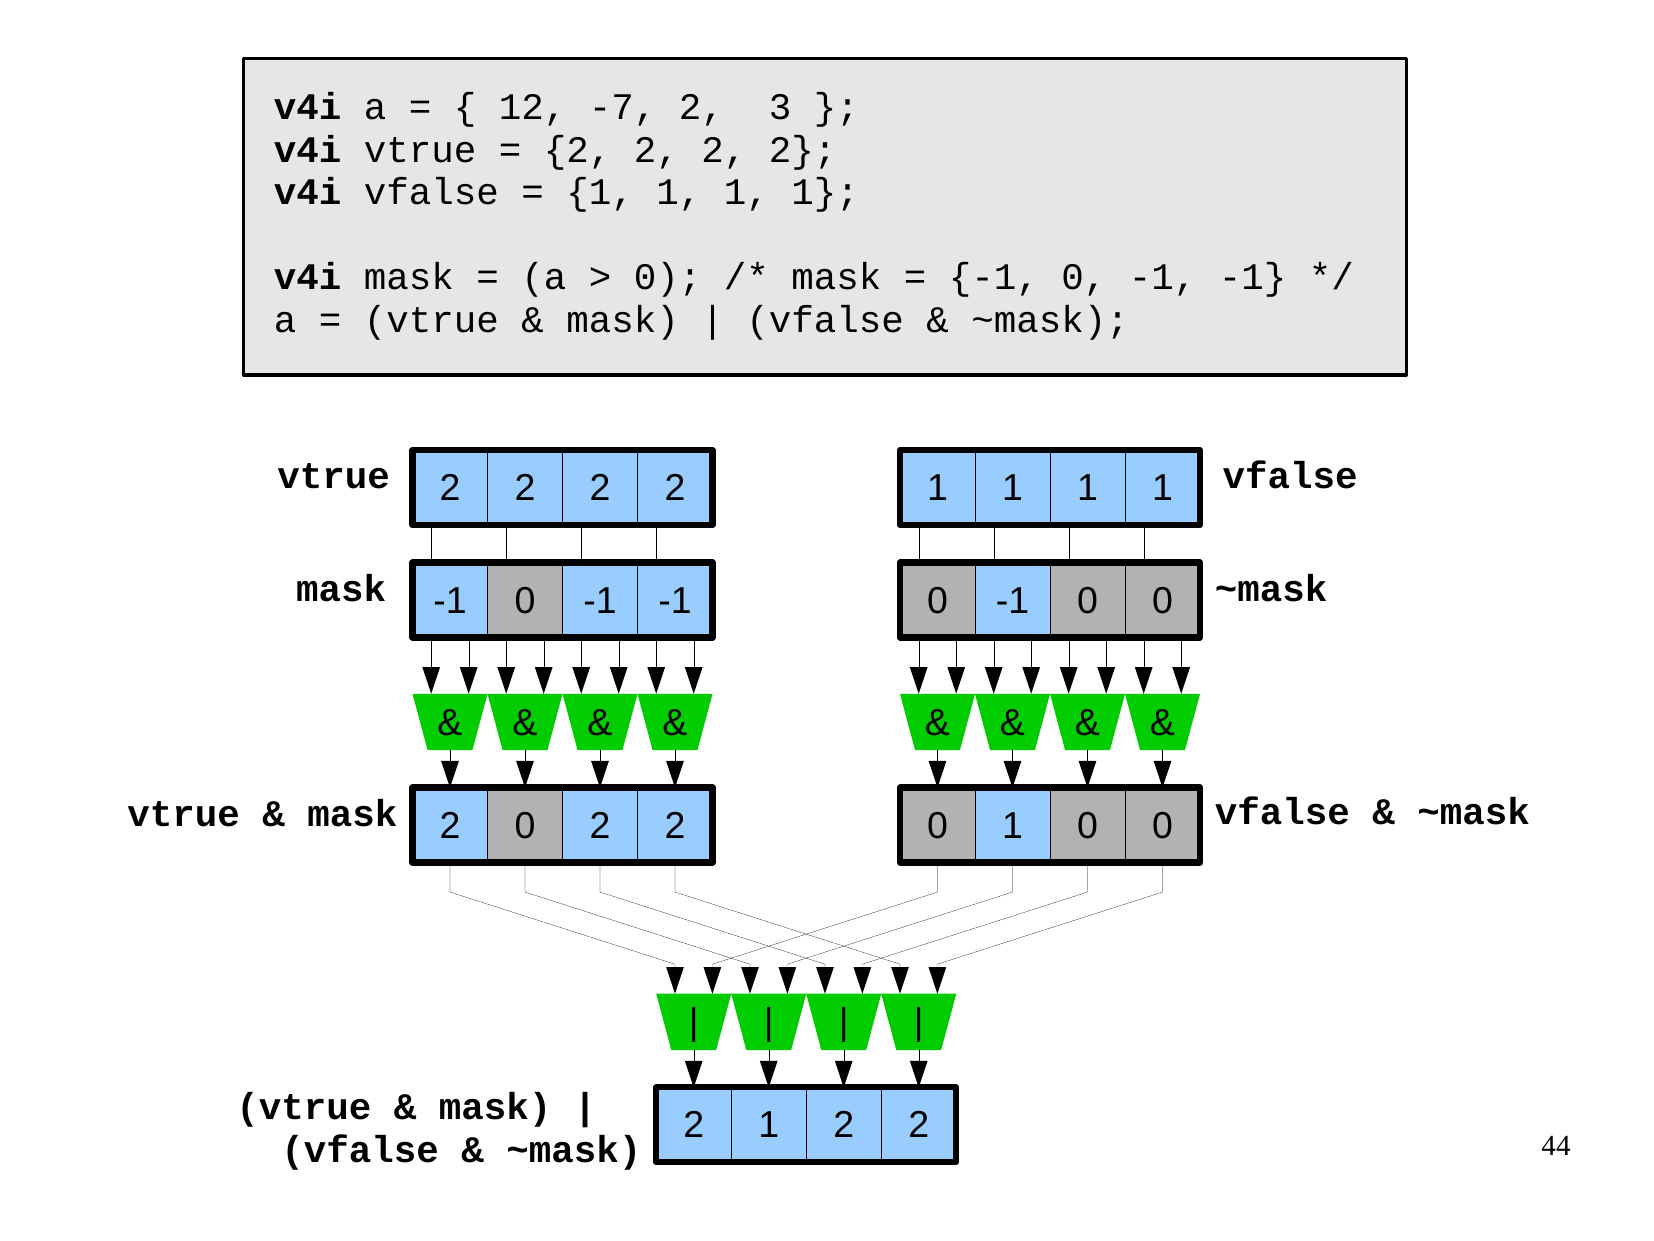

v4i a = { 12, -7, 2, 3 };
v4i vtrue = {2, 2, 2, 2};
v4i vfalse = {1, 1, 1, 1};
v4i mask = (a > 0); /* mask = {-1, 0, -1, -1} */
a = (vtrue & mask) | (vfalse & ~mask);
vtrue
2
2
2
2
1
1
1
1
vfalse
&
&
&
&
&
&
&
&
mask
-1
0
-1
-1
0
-1
0
0
~mask
vfalse & ~mask
0
1
0
0
vtrue & mask
2
0
2
2
|
|
|
|
(vtrue & mask) |
 (vfalse & ~mask)
2
1
2
2
SIMD Programming
44